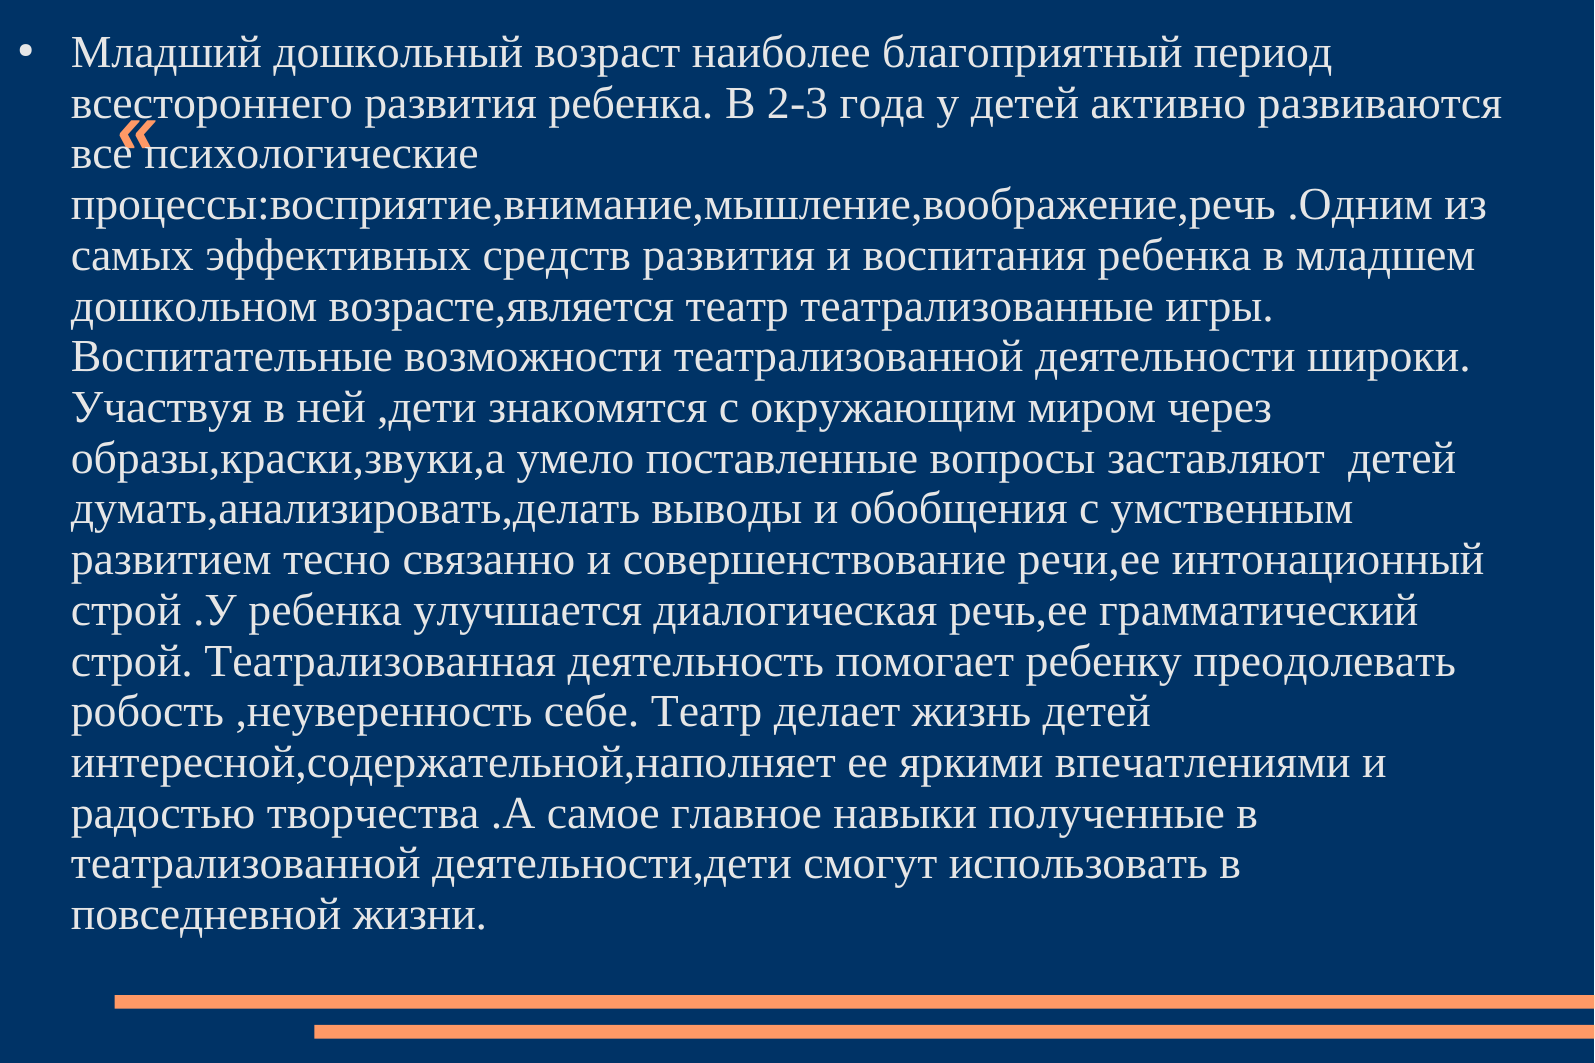

Младший дошкольный возраст наиболее благоприятный период всестороннего развития ребенка. В 2-3 года у детей активно развиваются все психологические процессы:восприятие,внимание,мышление,воображение,речь .Одним из самых эффективных средств развития и воспитания ребенка в младшем дошкольном возрасте,является театр театрализованные игры. Воспитательные возможности театрализованной деятельности широки. Участвуя в ней ,дети знакомятся с окружающим миром через образы,краски,звуки,а умело поставленные вопросы заставляют детей думать,анализировать,делать выводы и обобщения с умственным развитием тесно связанно и совершенствование речи,ее интонационный строй .У ребенка улучшается диалогическая речь,ее грамматический строй. Театрализованная деятельность помогает ребенку преодолевать робость ,неуверенность себе. Театр делает жизнь детей интересной,содержательной,наполняет ее яркими впечатлениями и радостью творчества .А самое главное навыки полученные в театрализованной деятельности,дети смогут использовать в повседневной жизни.
# «